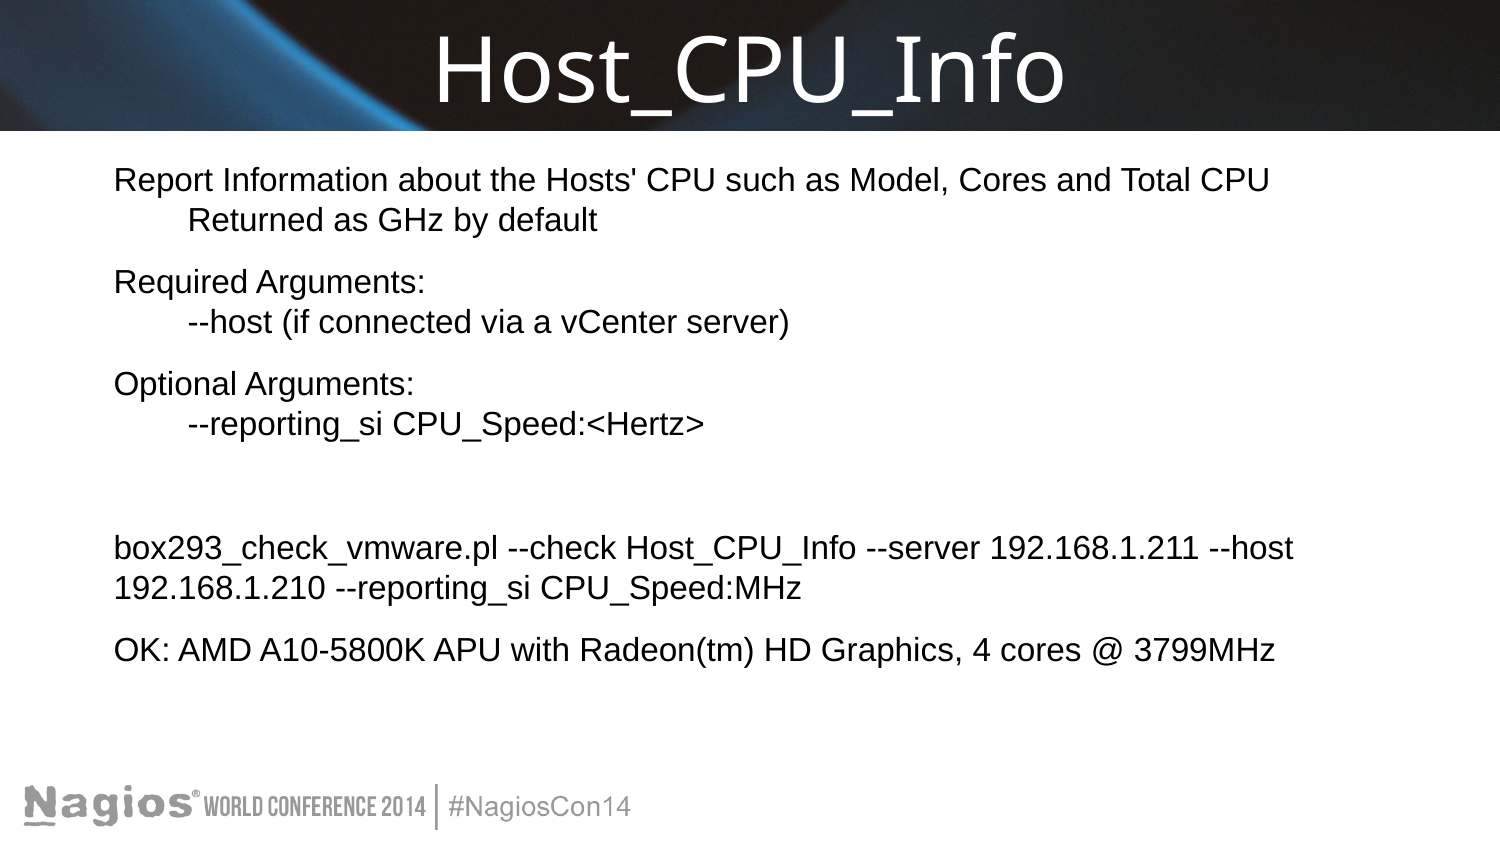

# Host_CPU_Info
Report Information about the Hosts' CPU such as Model, Cores and Total CPU
	Returned as GHz by default
Required Arguments:
	--host (if connected via a vCenter server)
Optional Arguments:
	--reporting_si CPU_Speed:<Hertz>
box293_check_vmware.pl --check Host_CPU_Info --server 192.168.1.211 --host 192.168.1.210 --reporting_si CPU_Speed:MHz
OK: AMD A10-5800K APU with Radeon(tm) HD Graphics, 4 cores @ 3799MHz